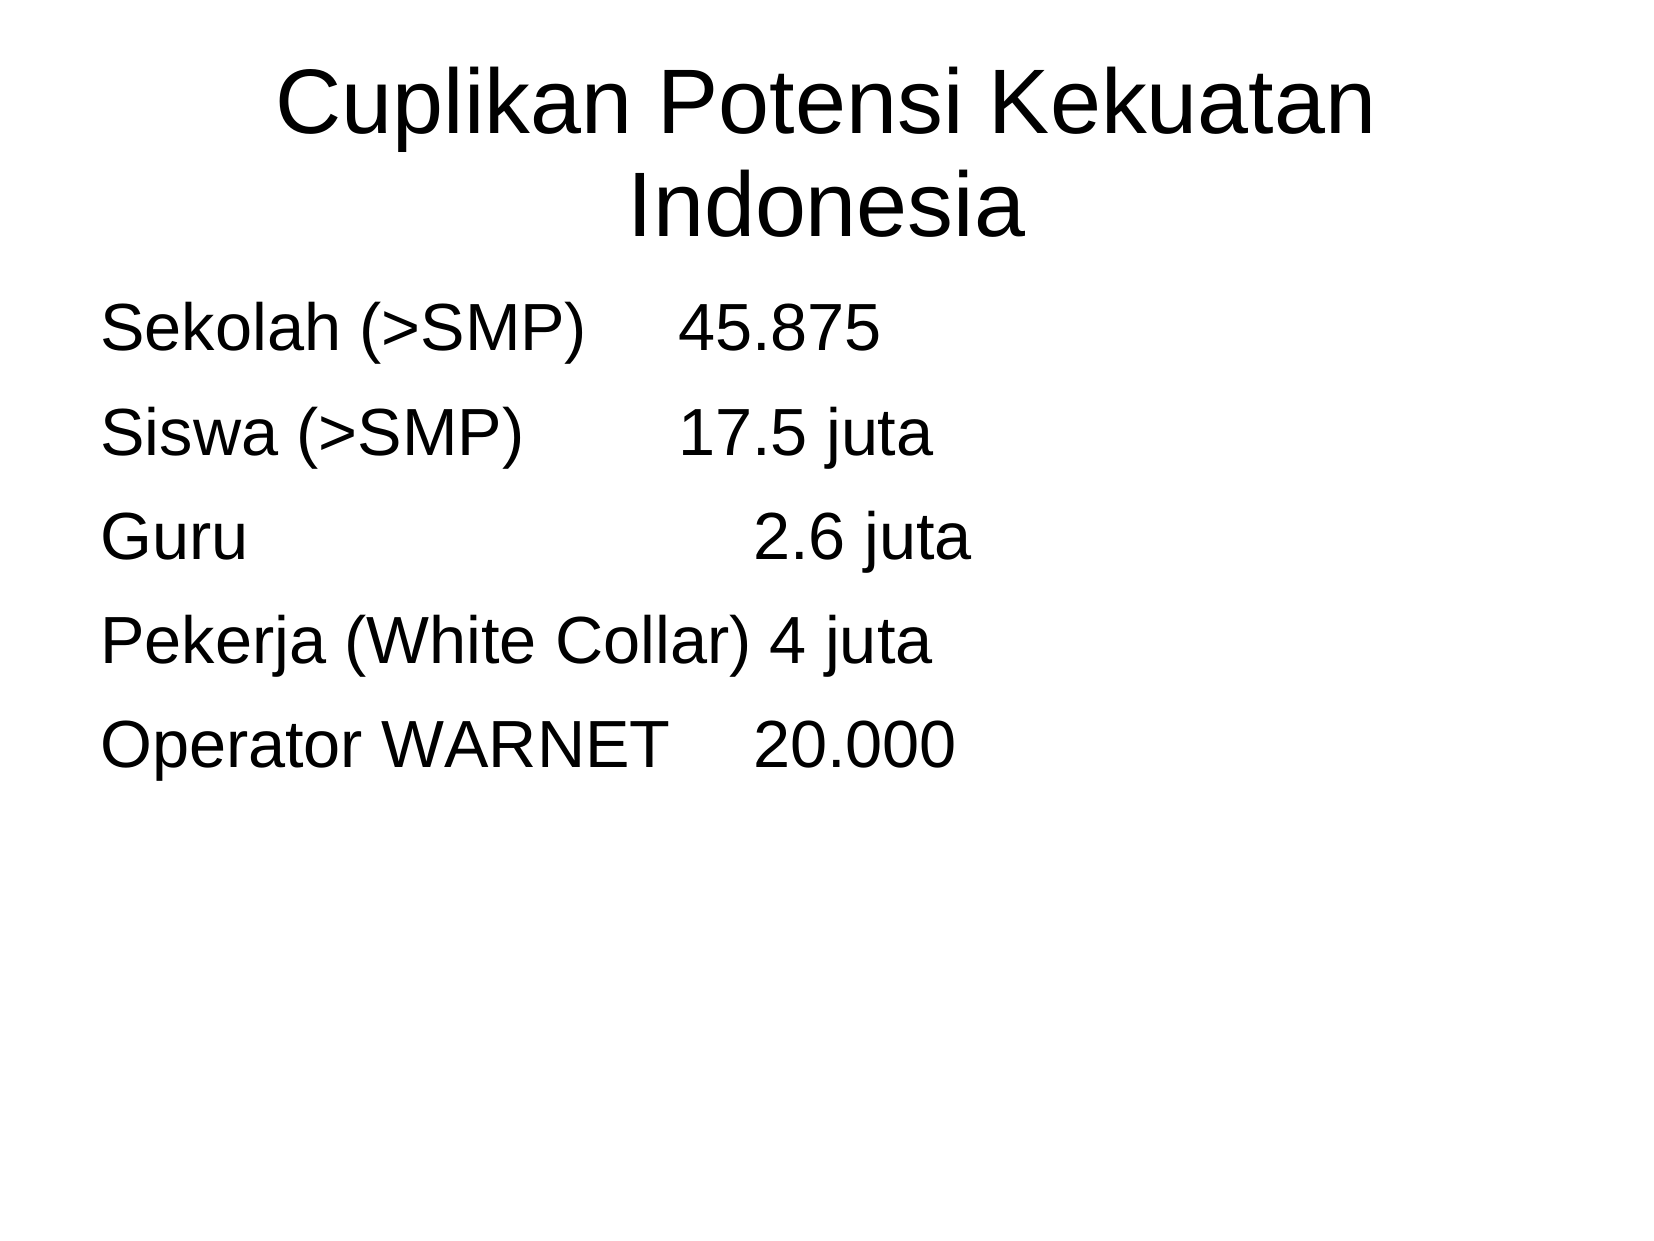

# Cuplikan Potensi Kekuatan Indonesia
Sekolah (>SMP)		45.875
Siswa (>SMP)			17.5 juta
Guru							2.6 juta
Pekerja (White Collar) 4 juta
Operator WARNET		20.000